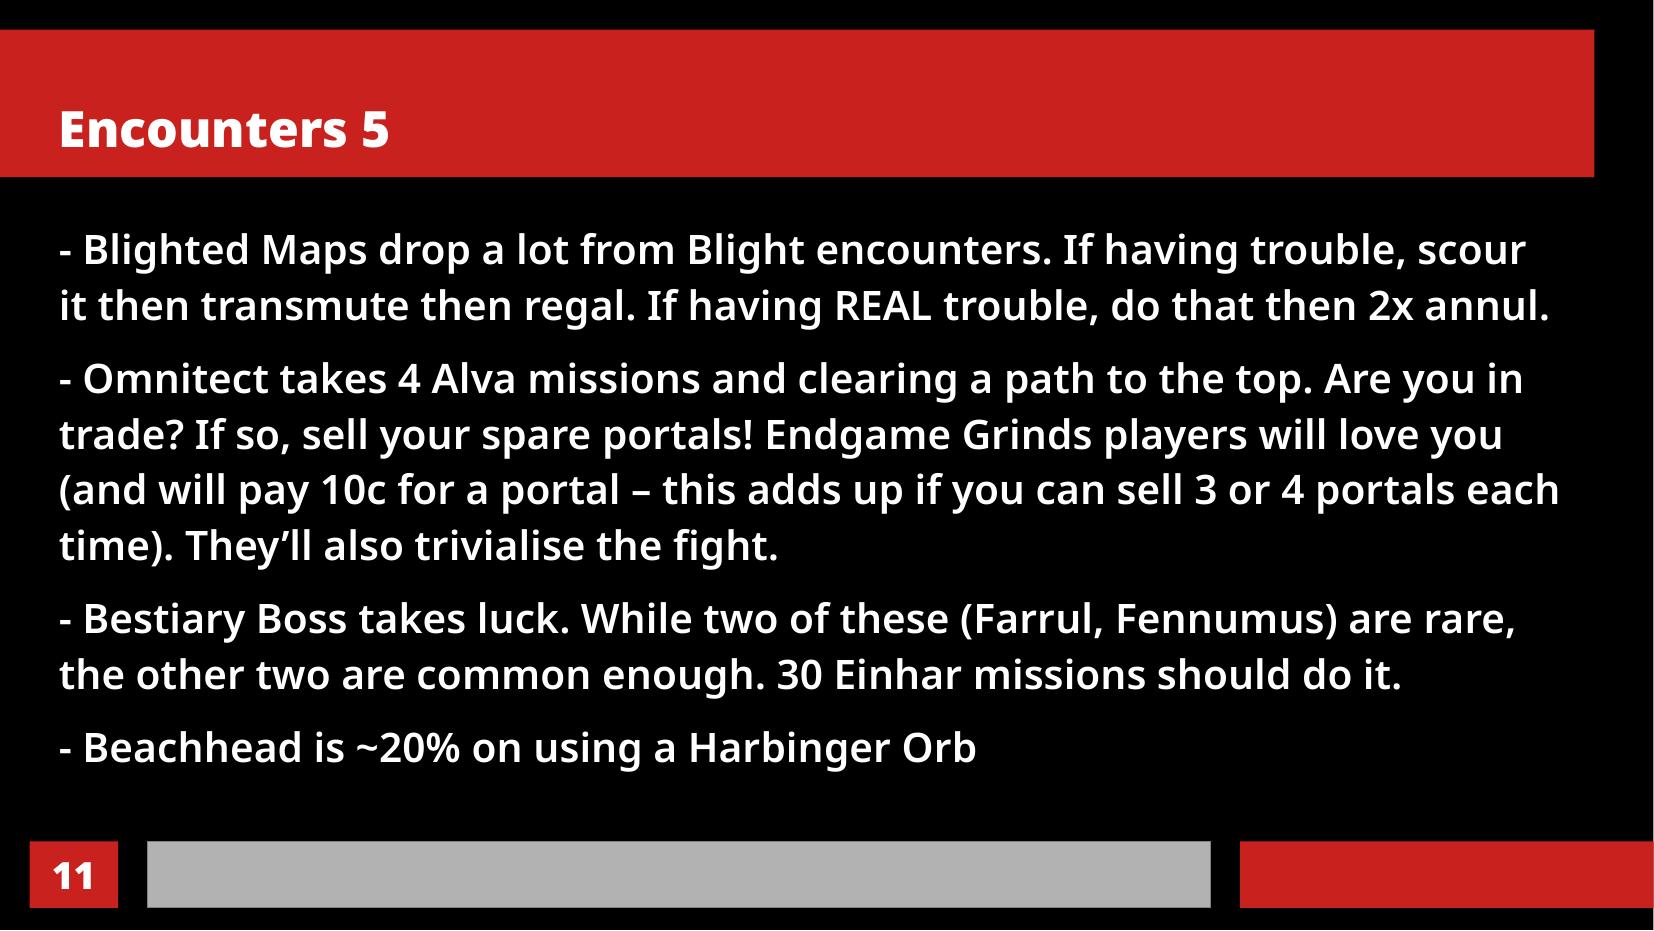

# Encounters 5
- Blighted Maps drop a lot from Blight encounters. If having trouble, scour it then transmute then regal. If having REAL trouble, do that then 2x annul.
- Omnitect takes 4 Alva missions and clearing a path to the top. Are you in trade? If so, sell your spare portals! Endgame Grinds players will love you (and will pay 10c for a portal – this adds up if you can sell 3 or 4 portals each time). They’ll also trivialise the fight.
- Bestiary Boss takes luck. While two of these (Farrul, Fennumus) are rare, the other two are common enough. 30 Einhar missions should do it.
- Beachhead is ~20% on using a Harbinger Orb
11